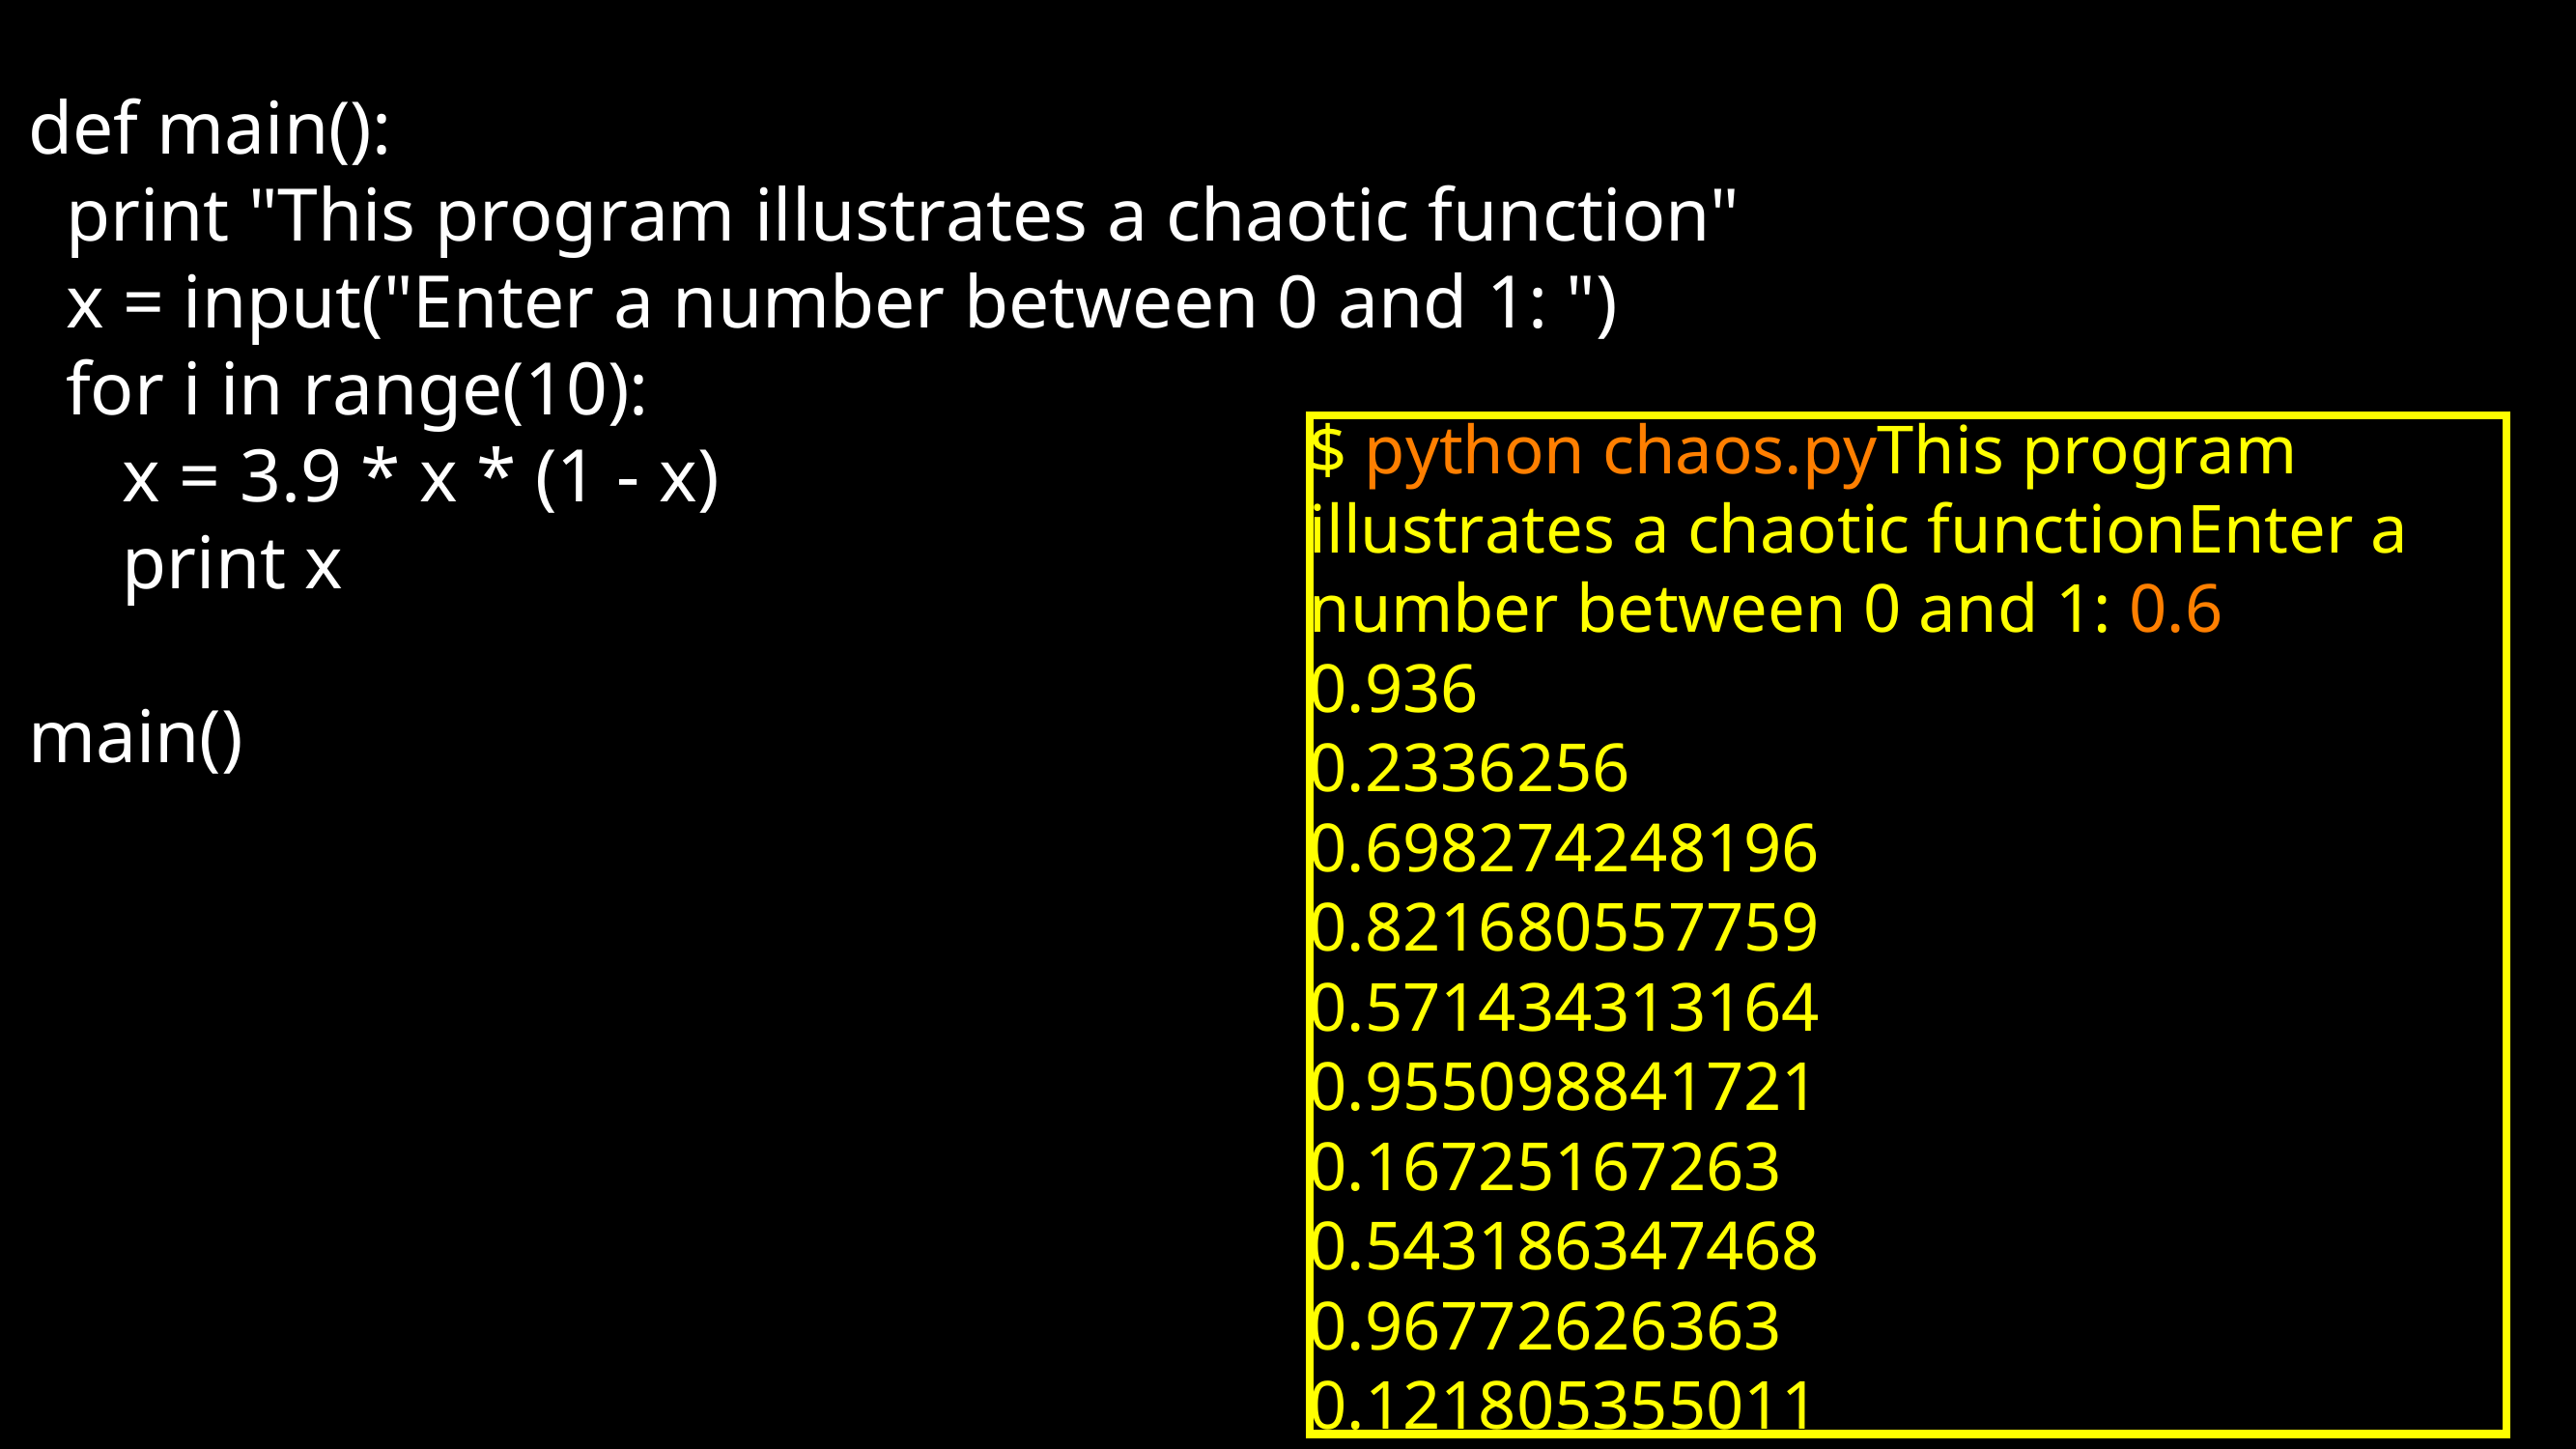

def main():
 print "This program illustrates a chaotic function"
 x = input("Enter a number between 0 and 1: ")
 for i in range(10):
 x = 3.9 * x * (1 - x)
 print x
main()
$ python chaos.pyThis program illustrates a chaotic functionEnter a number between 0 and 1: 0.6
0.936
0.2336256
0.698274248196
0.821680557759
0.571434313164
0.955098841721
0.16725167263
0.543186347468
0.96772626363
0.121805355011